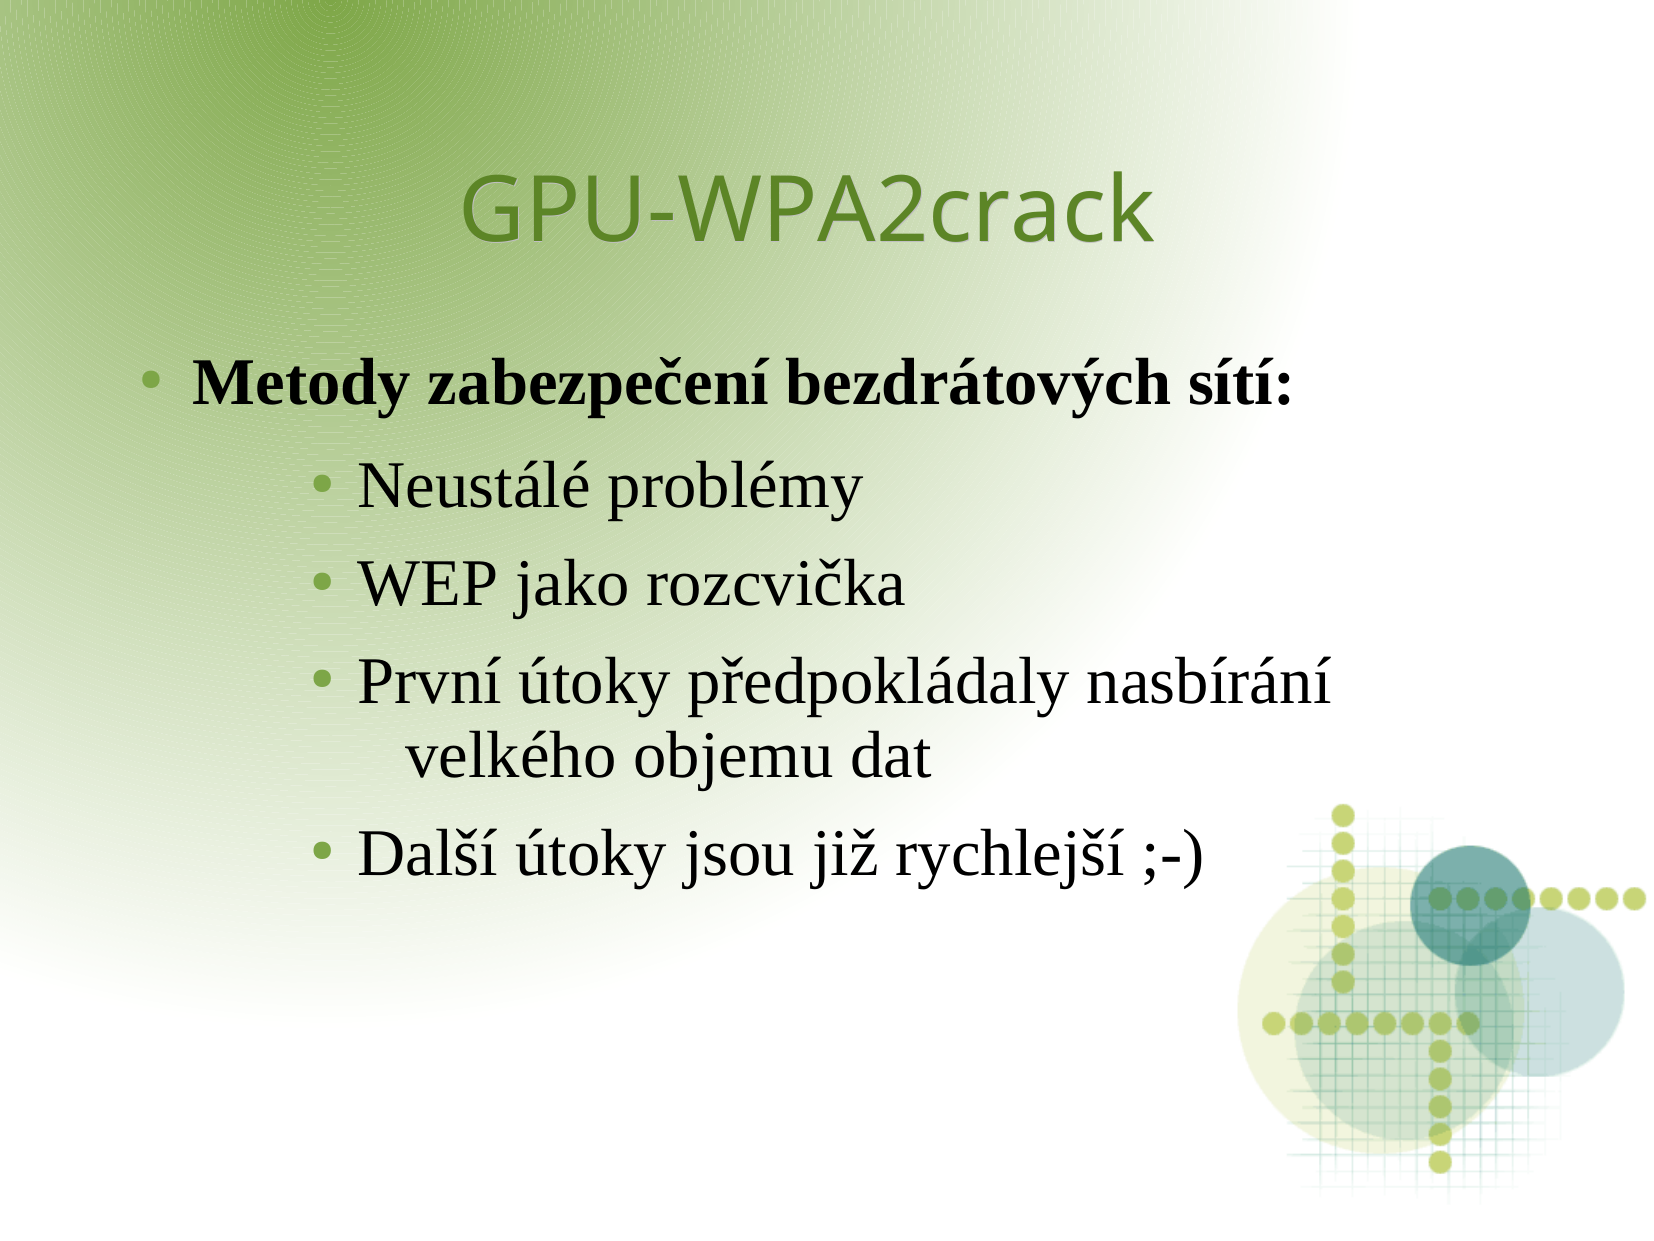

# GPU-WPA2crack
Metody zabezpečení bezdrátových sítí:
Neustálé problémy
WEP jako rozcvička
První útoky předpokládaly nasbírání velkého objemu dat
Další útoky jsou již rychlejší ;-)